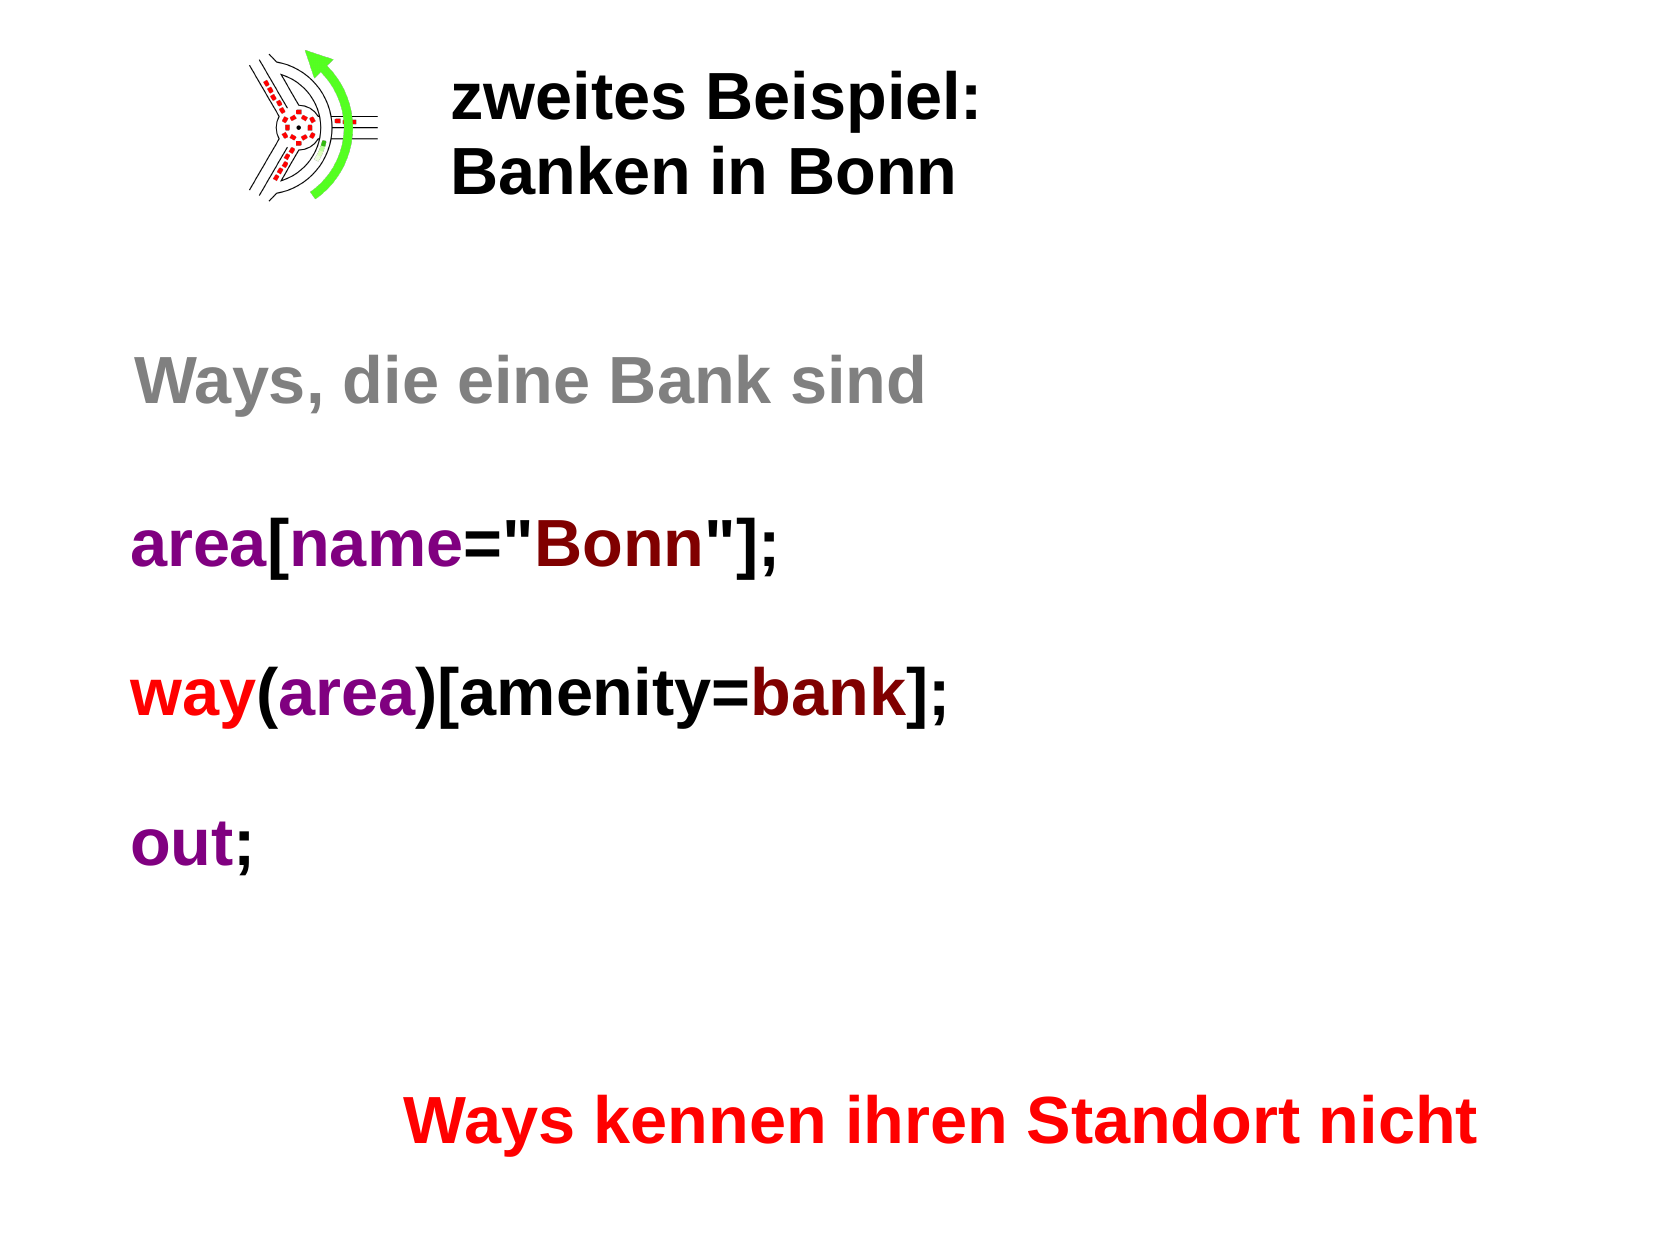

zweites Beispiel:
Banken in Bonn
Ways, die eine Bank sind
area[name="Bonn"];
way(area)[amenity=bank];
out;
Ways kennen ihren Standort nicht